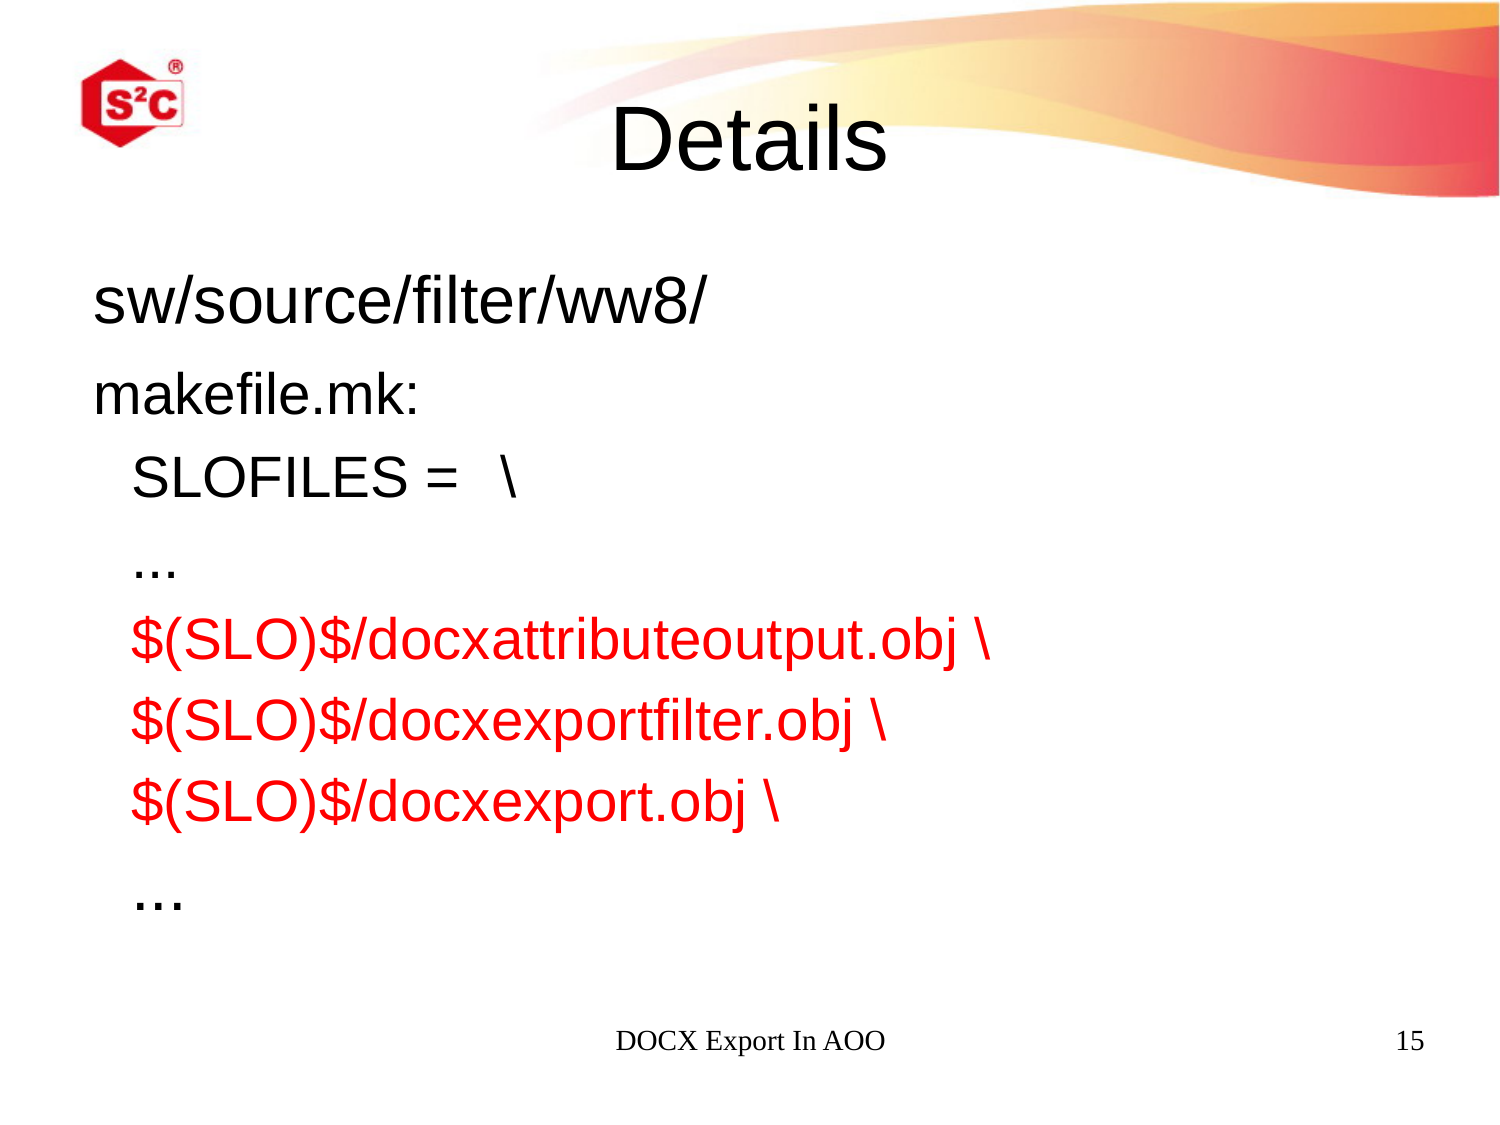

# Details
 sw/source/filter/ww8/
 makefile.mk:
SLOFILES =	\
...
$(SLO)$/docxattributeoutput.obj \
$(SLO)$/docxexportfilter.obj \
$(SLO)$/docxexport.obj \
...
DOCX Export In AOO
15